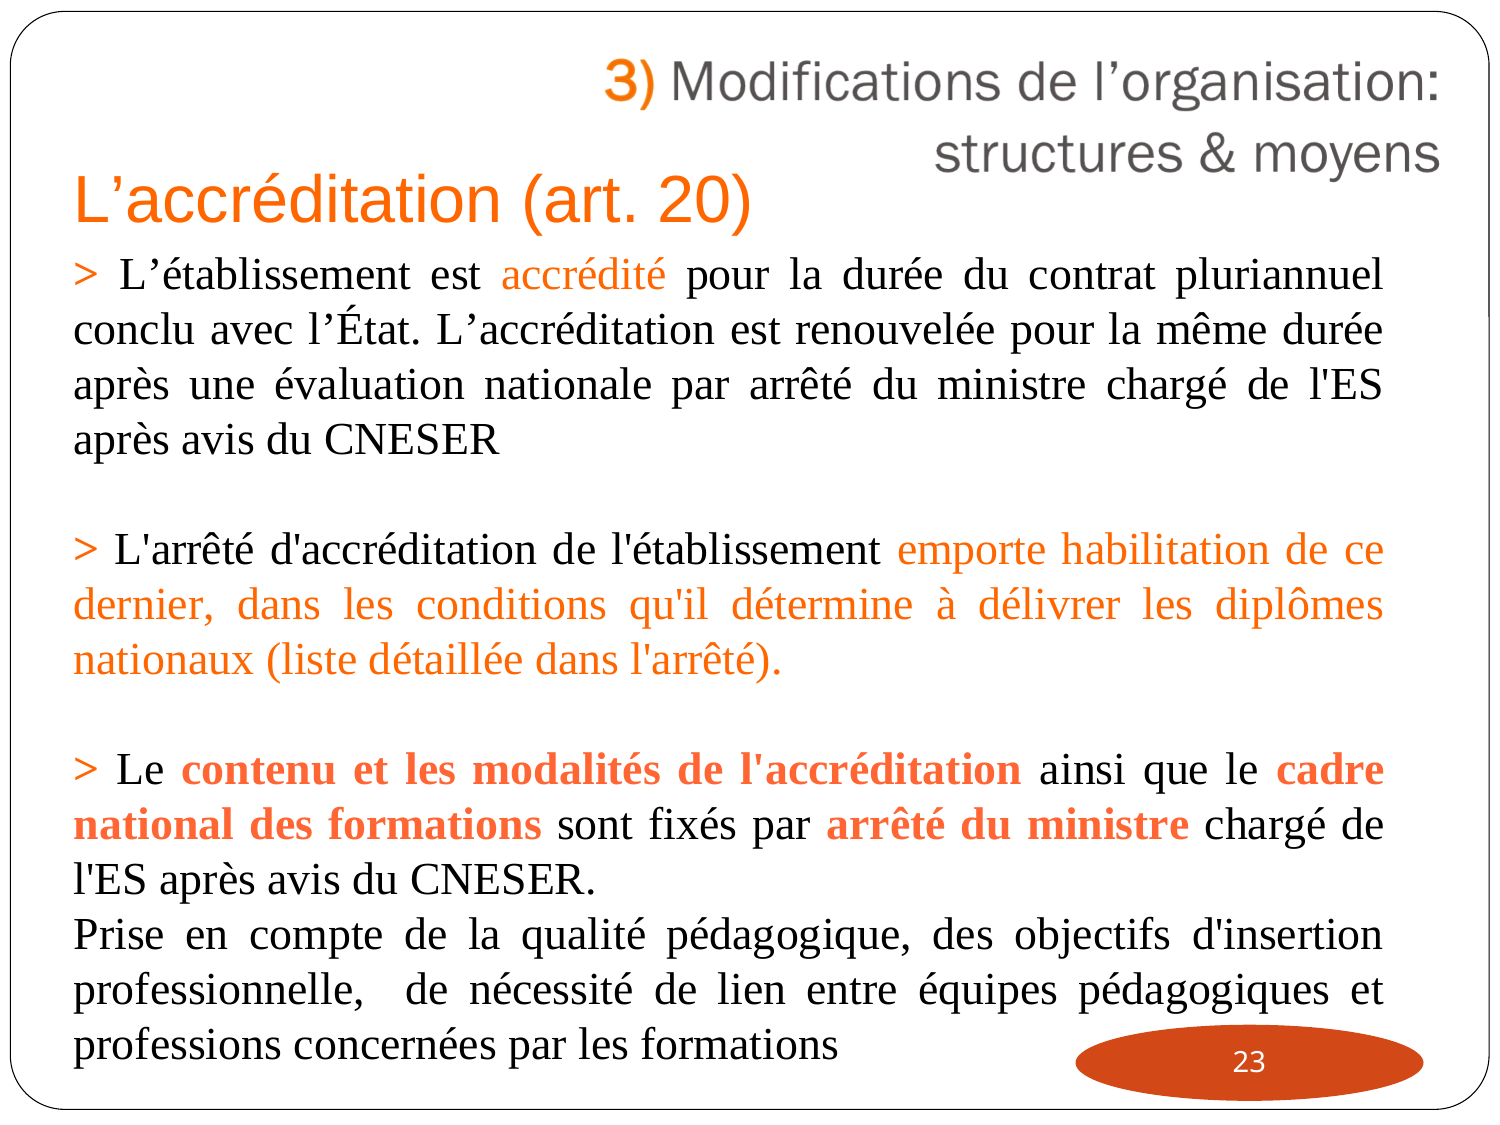

L’accréditation (art. 20)
> L’établissement est accrédité pour la durée du contrat pluriannuel conclu avec l’État. L’accréditation est renouvelée pour la même durée après une évaluation nationale par arrêté du ministre chargé de l'ES après avis du CNESER
> L'arrêté d'accréditation de l'établissement emporte habilitation de ce dernier, dans les conditions qu'il détermine à délivrer les diplômes nationaux (liste détaillée dans l'arrêté).
> Le contenu et les modalités de l'accréditation ainsi que le cadre national des formations sont fixés par arrêté du ministre chargé de l'ES après avis du CNESER.
Prise en compte de la qualité pédagogique, des objectifs d'insertion professionnelle, de nécessité de lien entre équipes pédagogiques et professions concernées par les formations